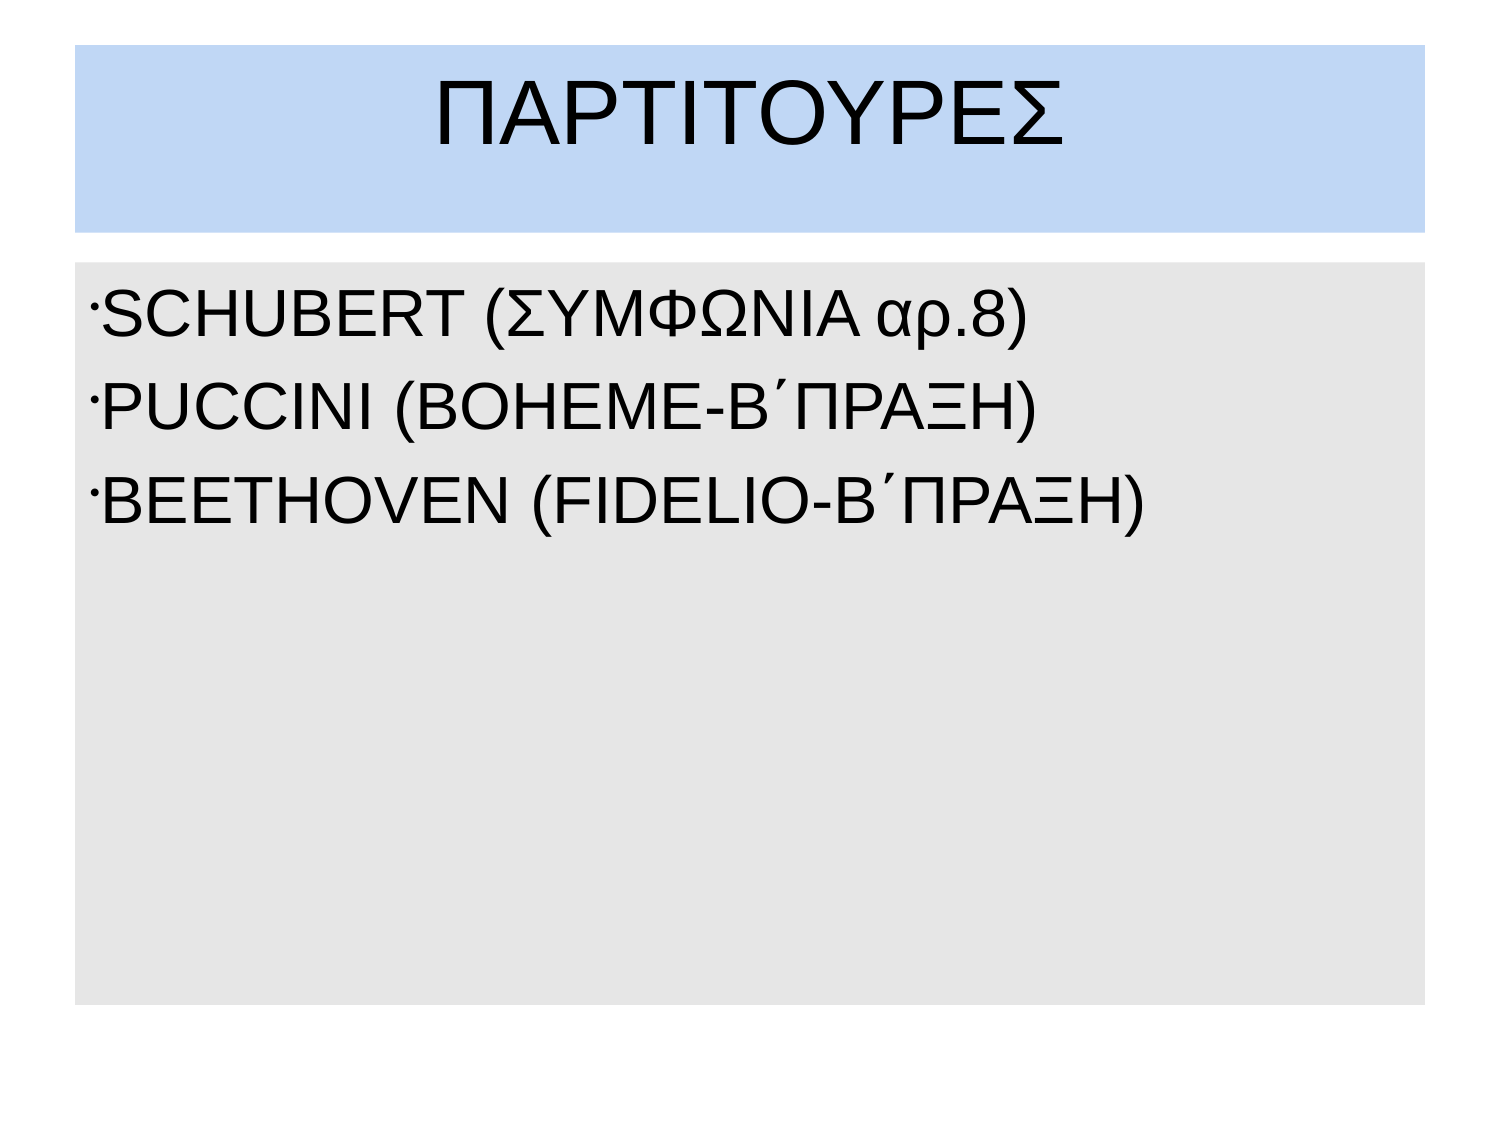

# ΠΑΡΤΙΤΟΥΡΕΣ
SCHUBERT (ΣΥΜΦΩΝΙΑ αρ.8)
PUCCINI (BOHEME-Β΄ΠΡΑΞΗ)
BEETHOVEN (FIDELIO-Β΄ΠΡΑΞΗ)